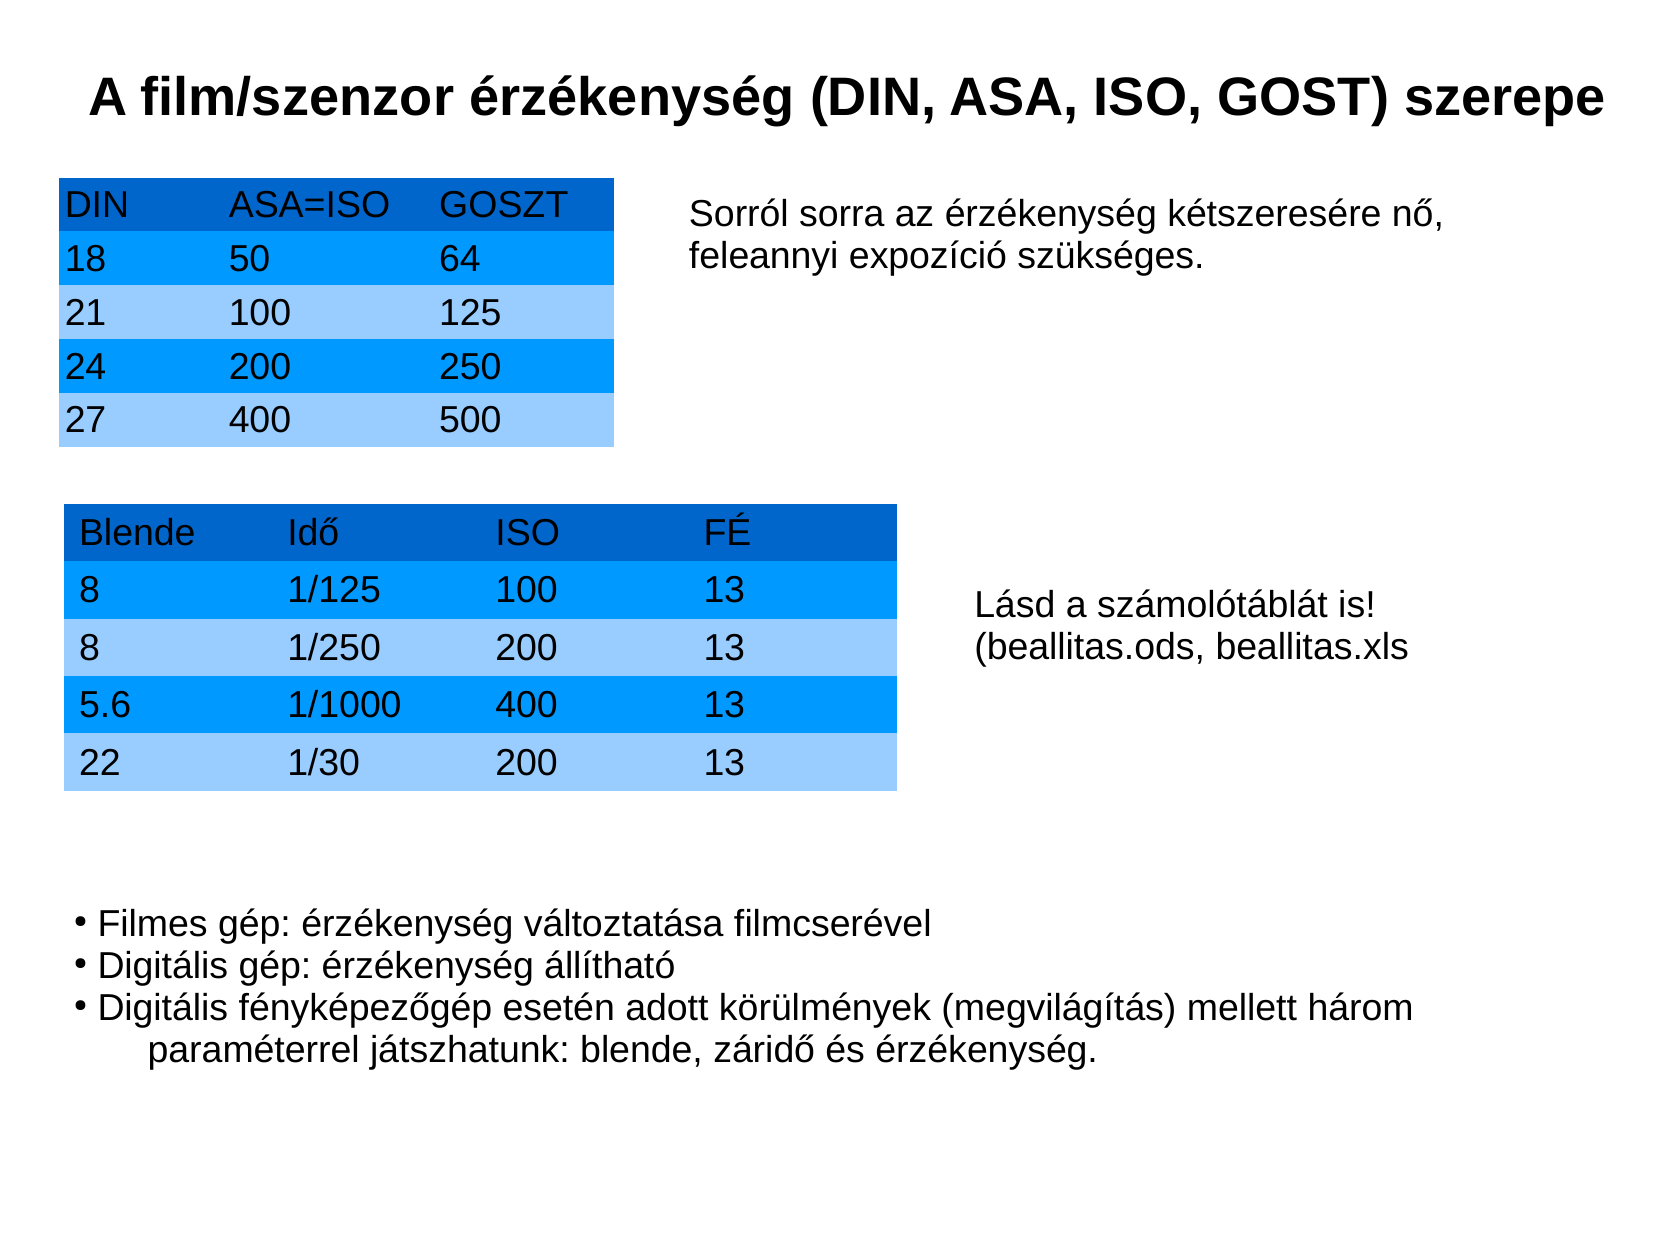

A film/szenzor érzékenység (DIN, ASA, ISO, GOST) szerepe
| DIN | ASA=ISO | GOSZT |
| --- | --- | --- |
| 18 | 50 | 64 |
| 21 | 100 | 125 |
| 24 | 200 | 250 |
| 27 | 400 | 500 |
Sorról sorra az érzékenység kétszeresére nő,
feleannyi expozíció szükséges.
| Blende | Idő | ISO | FÉ |
| --- | --- | --- | --- |
| 8 | 1/125 | 100 | 13 |
| 8 | 1/250 | 200 | 13 |
| 5.6 | 1/1000 | 400 | 13 |
| 22 | 1/30 | 200 | 13 |
Lásd a számolótáblát is!
(beallitas.ods, beallitas.xls
 Filmes gép: érzékenység változtatása filmcserével
 Digitális gép: érzékenység állítható
 Digitális fényképezőgép esetén adott körülmények (megvilágítás) mellett három
	paraméterrel játszhatunk: blende, záridő és érzékenység.